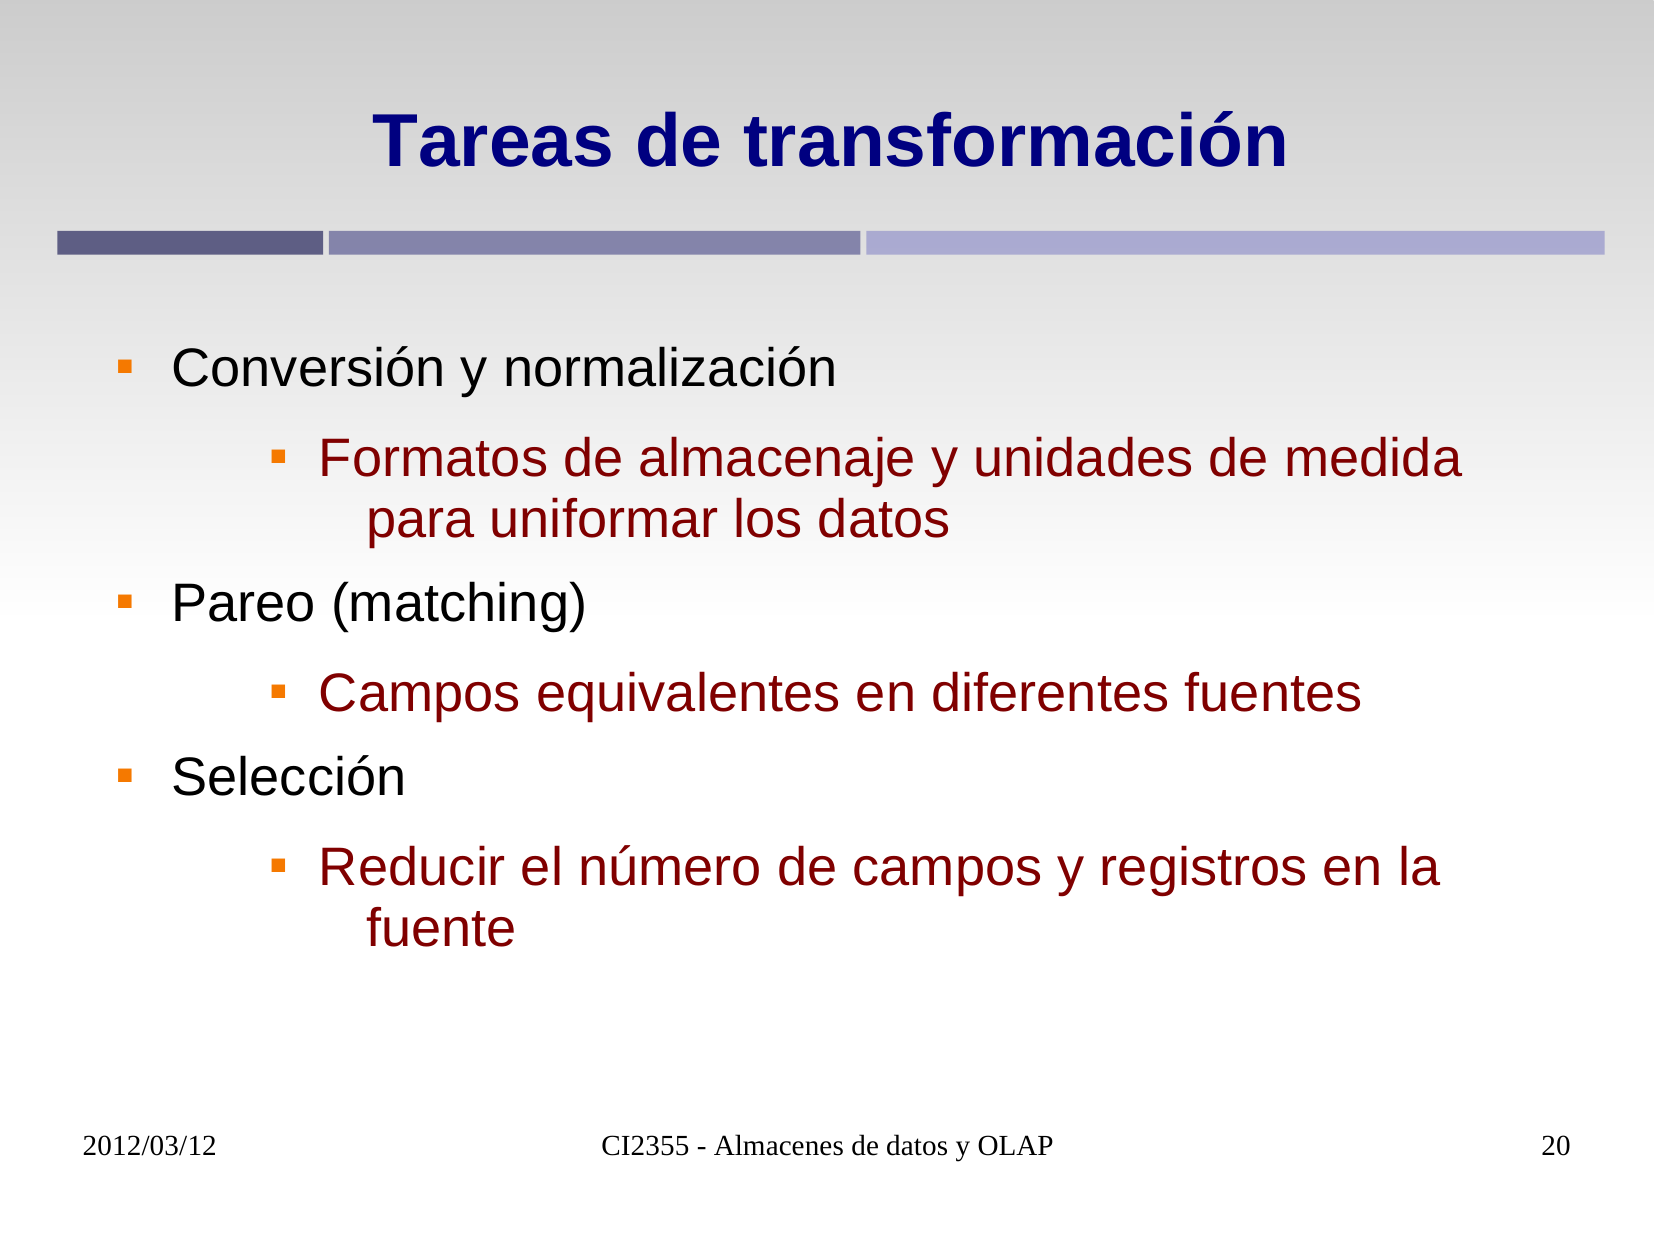

# Tareas de transformación
Conversión y normalización
Formatos de almacenaje y unidades de medida para uniformar los datos
Pareo (matching)
Campos equivalentes en diferentes fuentes
Selección
Reducir el número de campos y registros en la fuente
2012/03/12
CI2355 - Almacenes de datos y OLAP
20